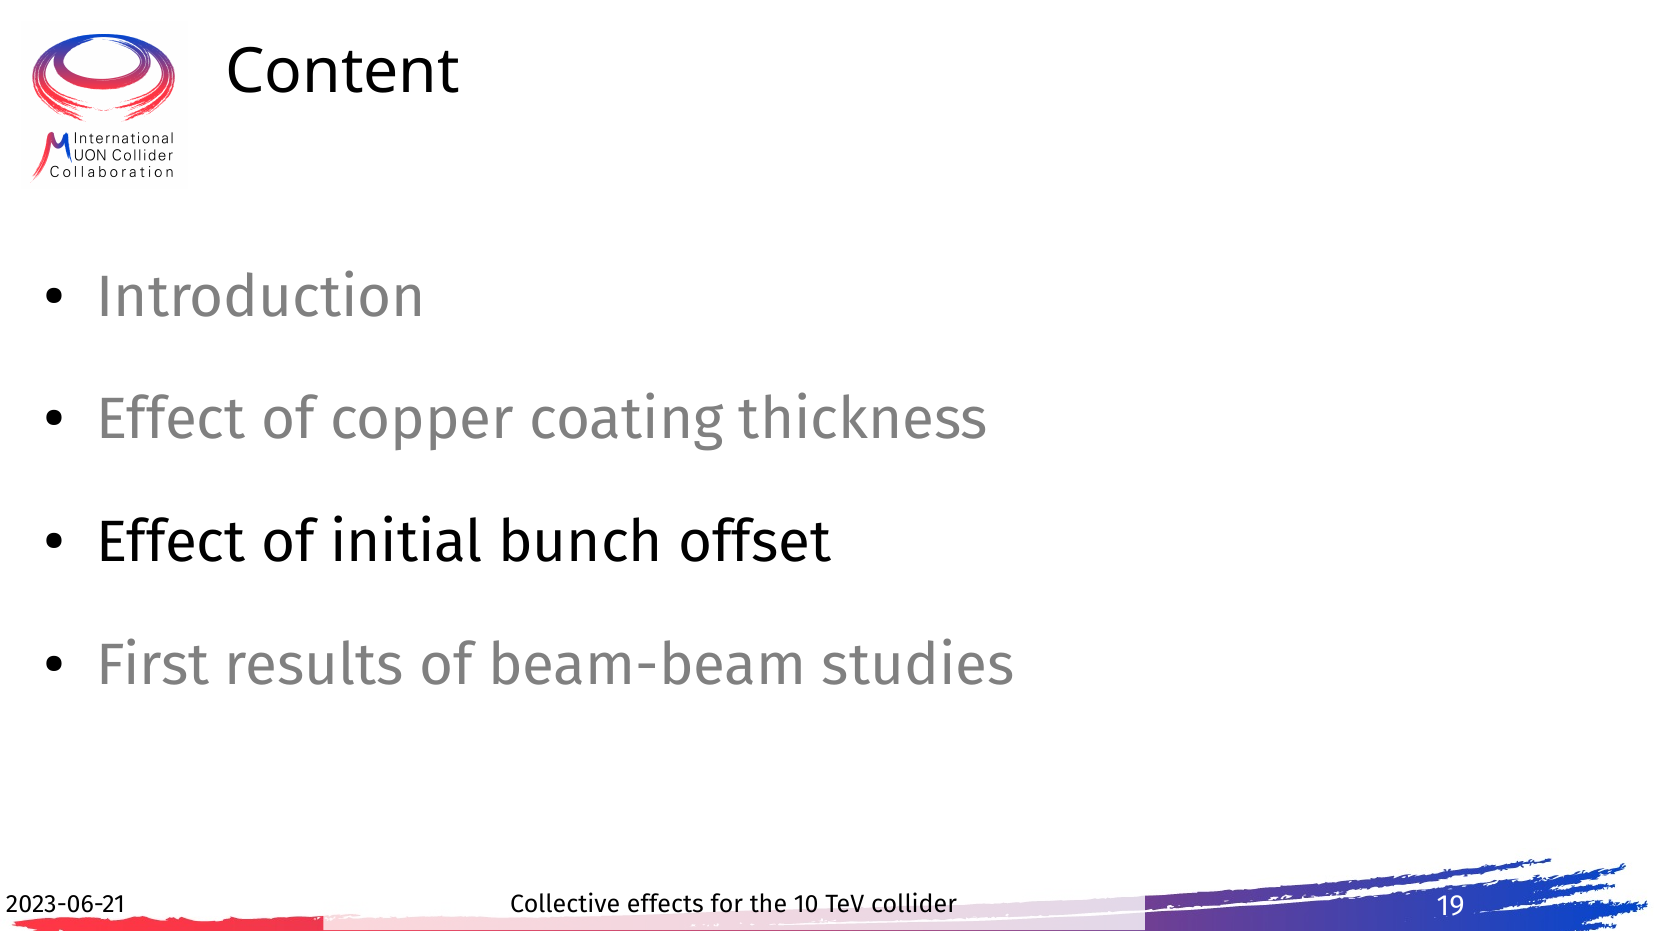

Content
# Introduction
Effect of copper coating thickness
Effect of initial bunch offset
First results of beam-beam studies
2023-06-21
Collective effects for the 10 TeV collider
19